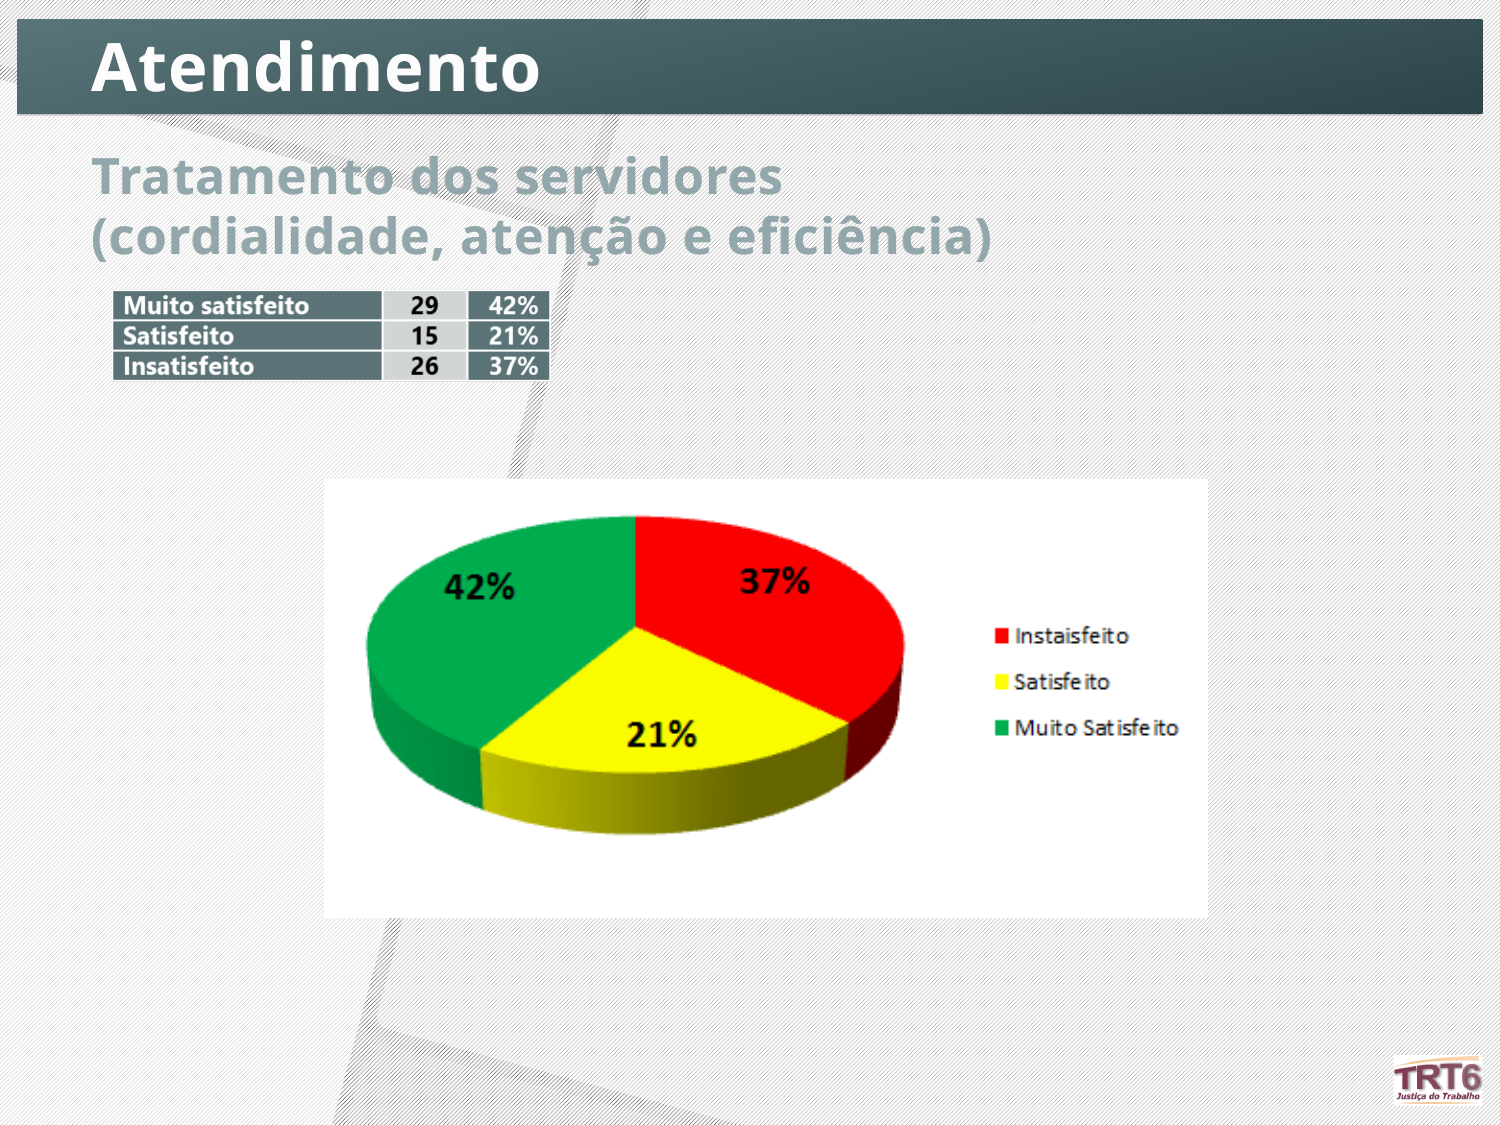

Atendimento
Tratamento dos servidores
(cordialidade, atenção e eficiência)